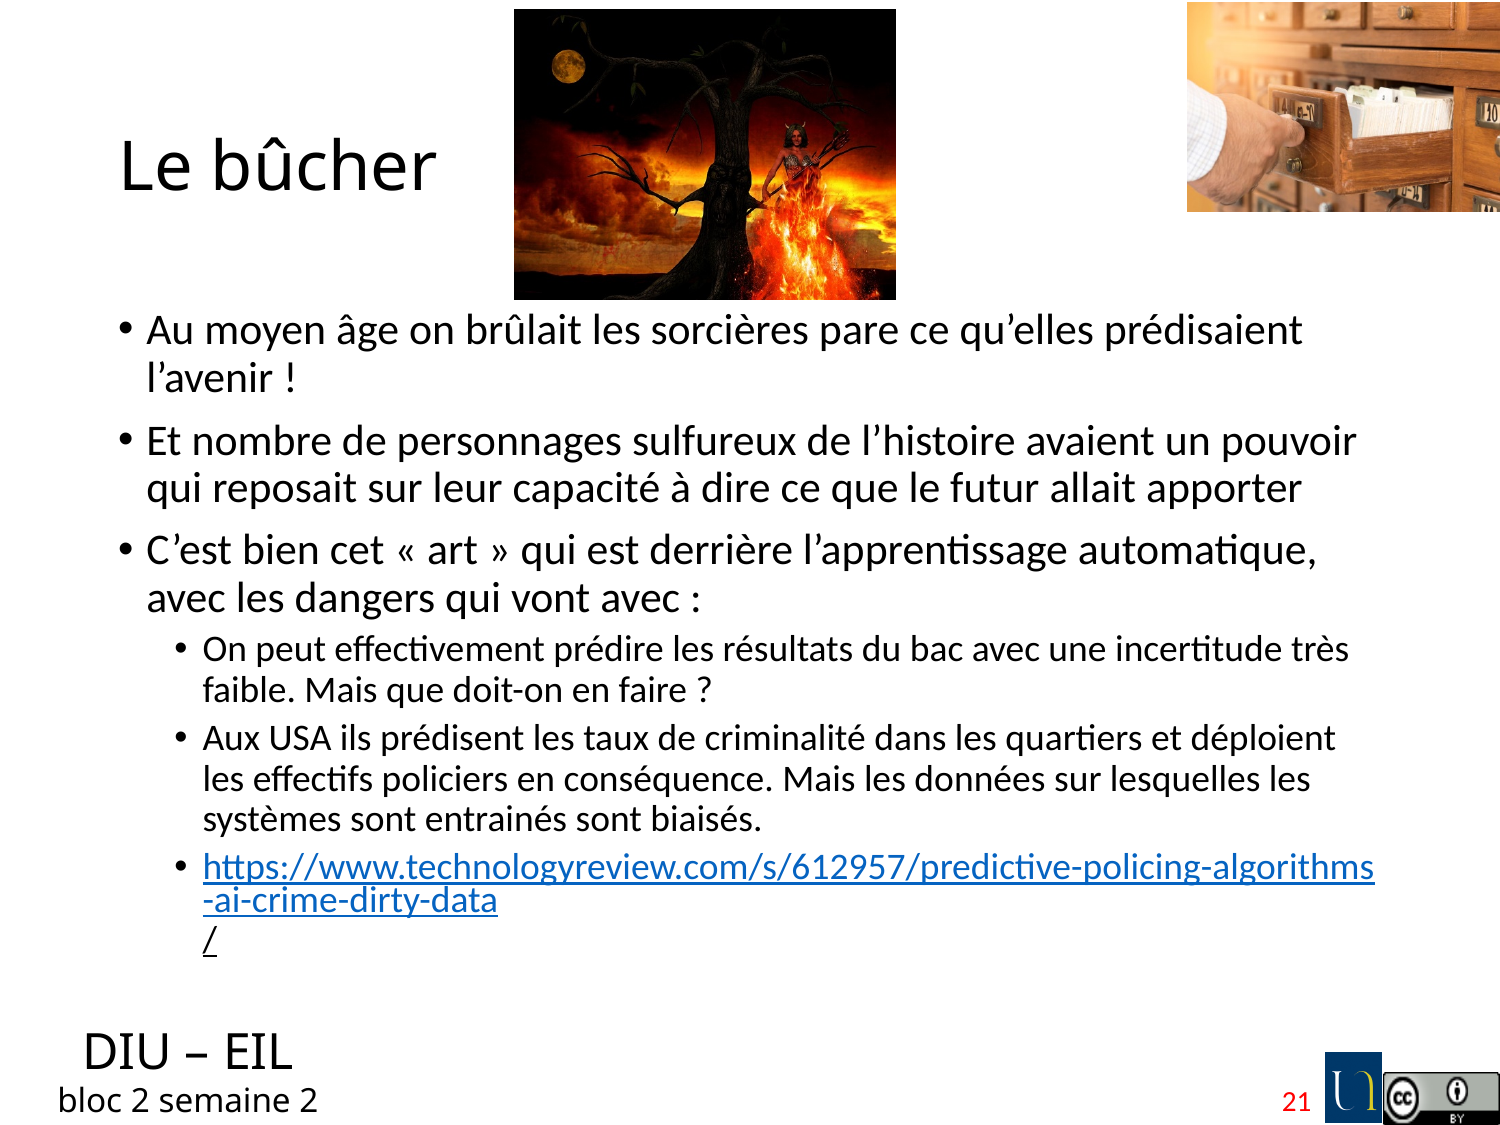

# Le bûcher
Au moyen âge on brûlait les sorcières pare ce qu’elles prédisaient l’avenir !
Et nombre de personnages sulfureux de l’histoire avaient un pouvoir qui reposait sur leur capacité à dire ce que le futur allait apporter
C’est bien cet « art » qui est derrière l’apprentissage automatique, avec les dangers qui vont avec :
On peut effectivement prédire les résultats du bac avec une incertitude très faible. Mais que doit-on en faire ?
Aux USA ils prédisent les taux de criminalité dans les quartiers et déploient les effectifs policiers en conséquence. Mais les données sur lesquelles les systèmes sont entrainés sont biaisés.
https://www.technologyreview.com/s/612957/predictive-policing-algorithms-ai-crime-dirty-data/